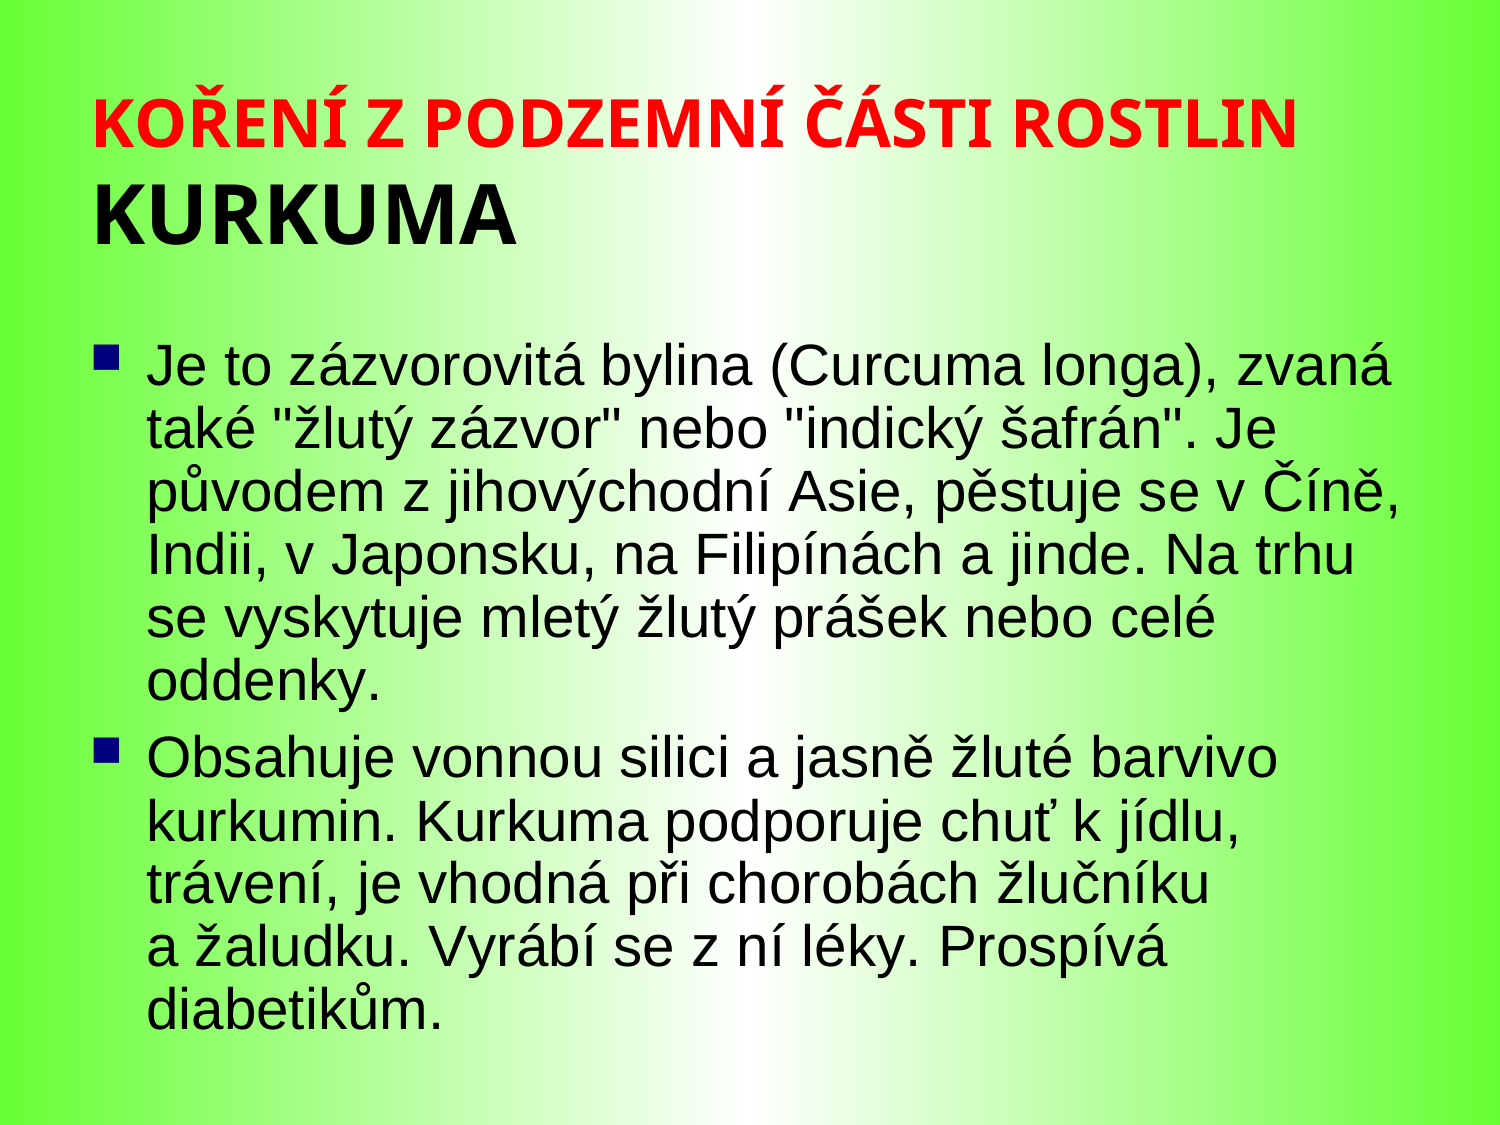

# KOŘENÍ Z PODZEMNÍ ČÁSTI ROSTLIN KURKUMA
Je to zázvorovitá bylina (Curcuma longa), zvaná také "žlutý zázvor" nebo "indický šafrán". Je původem z jihovýchodní Asie, pěstuje se v Číně, Indii, v Japonsku, na Filipínách a jinde. Na trhu se vyskytuje mletý žlutý prášek nebo celé oddenky.
Obsahuje vonnou silici a jasně žluté barvivo kurkumin. Kurkuma podporuje chuť k jídlu, trávení, je vhodná při chorobách žlučníku
a žaludku. Vyrábí se z ní léky. Prospívá diabetikům.